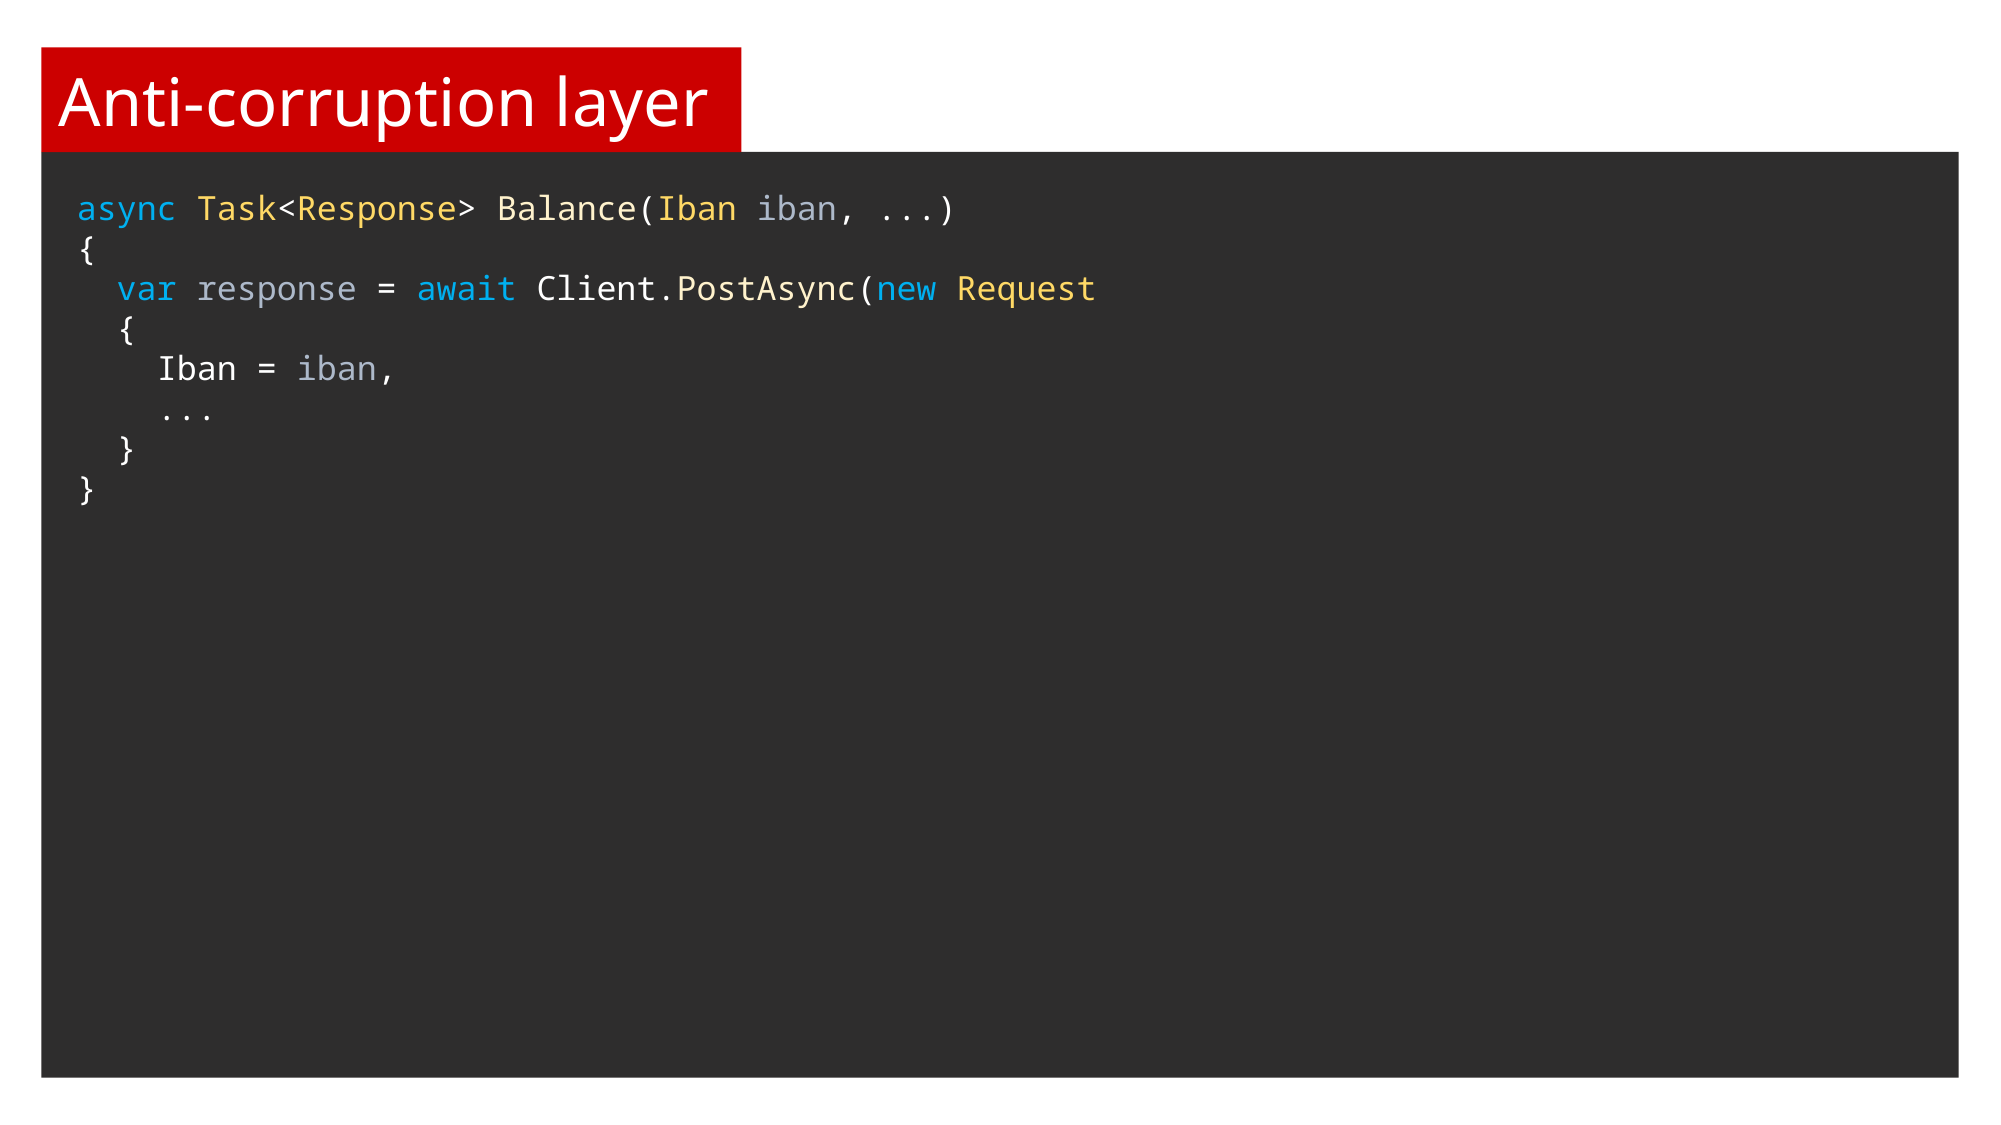

Anti-corruption layer
async Task<Response> Balance(Iban iban, ...)
{
 var response = await Client.PostAsync(new Request
 {
 Iban = iban,
 ...
 }
}